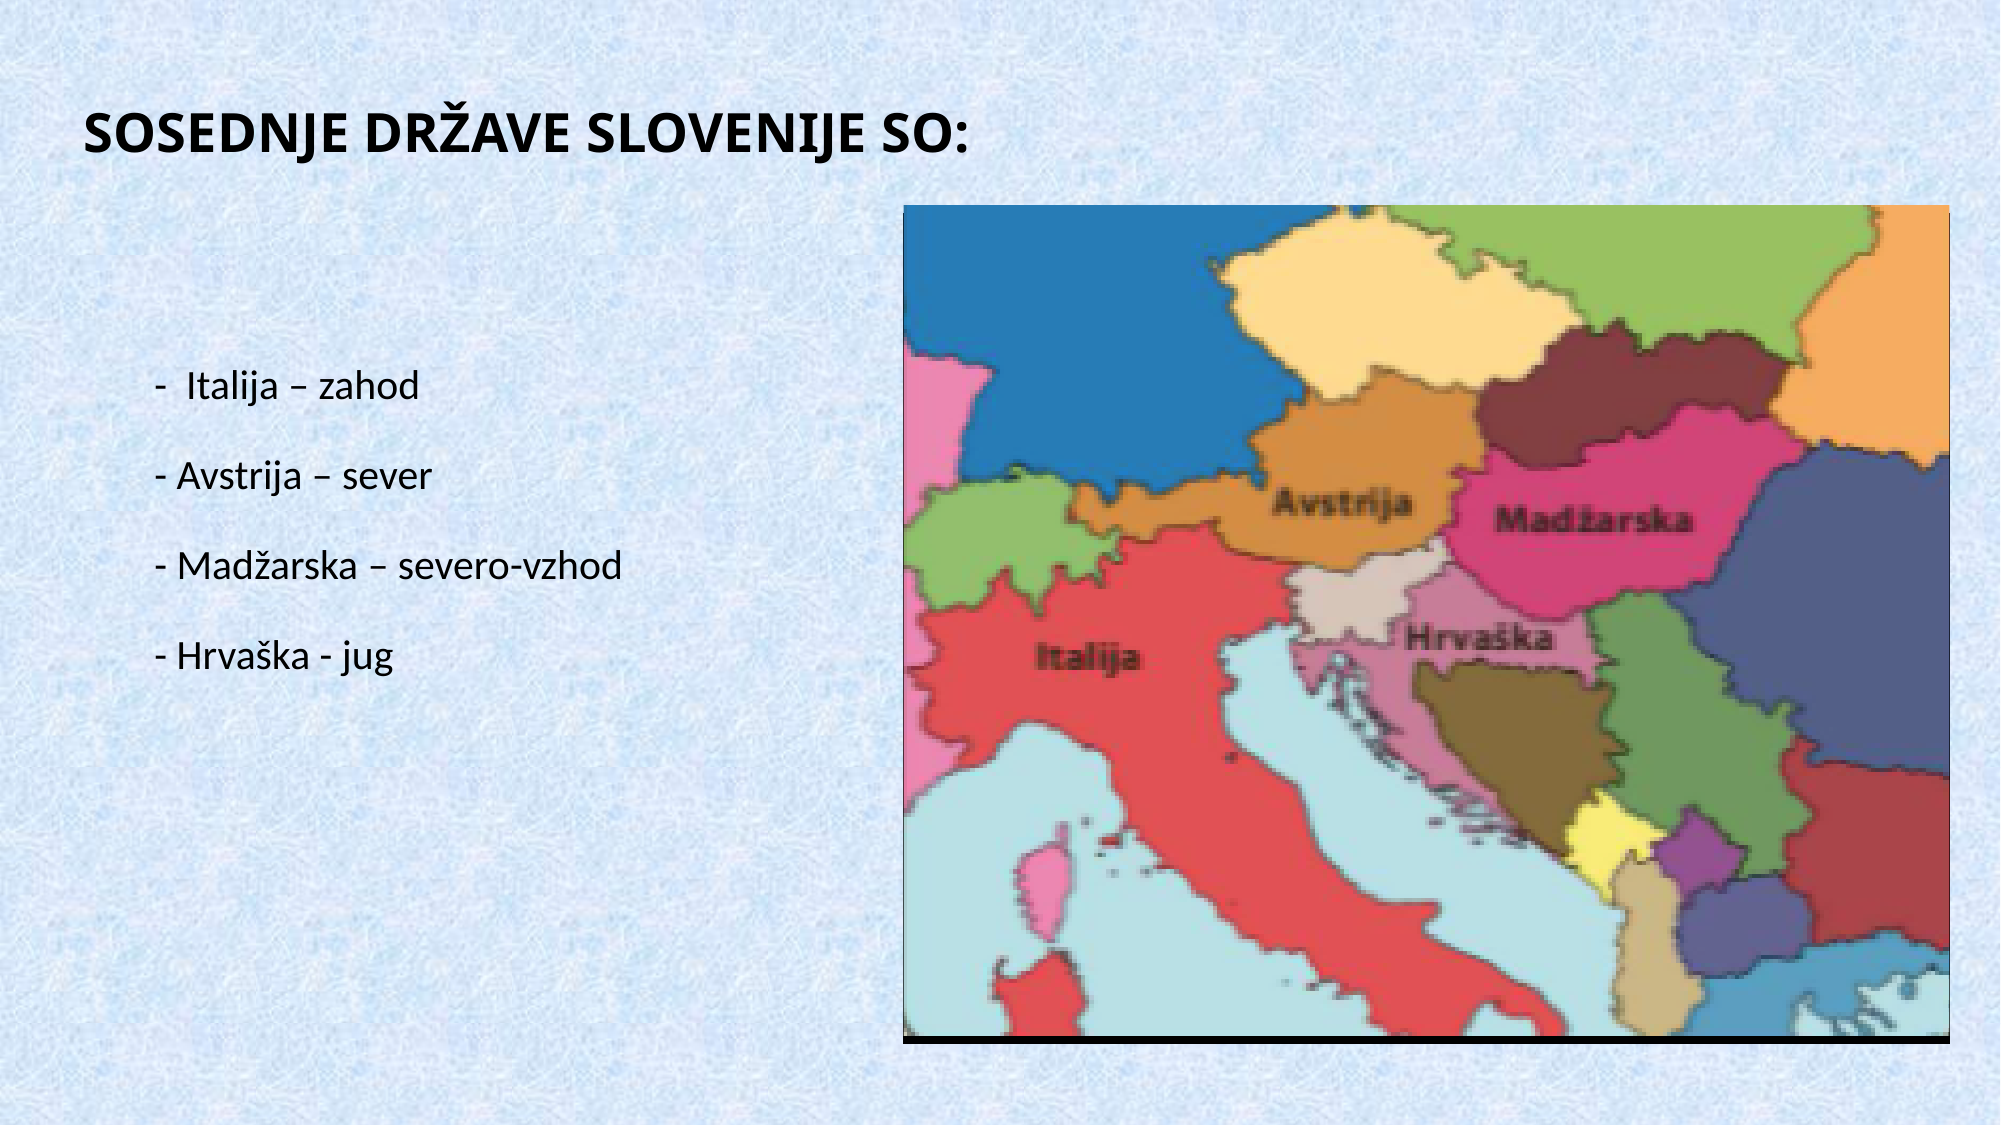

# SOSEDNJE DRŽAVE SLOVENIJE SO:
- Italija – zahod
- Avstrija – sever
- Madžarska – severo-vzhod
- Hrvaška - jug